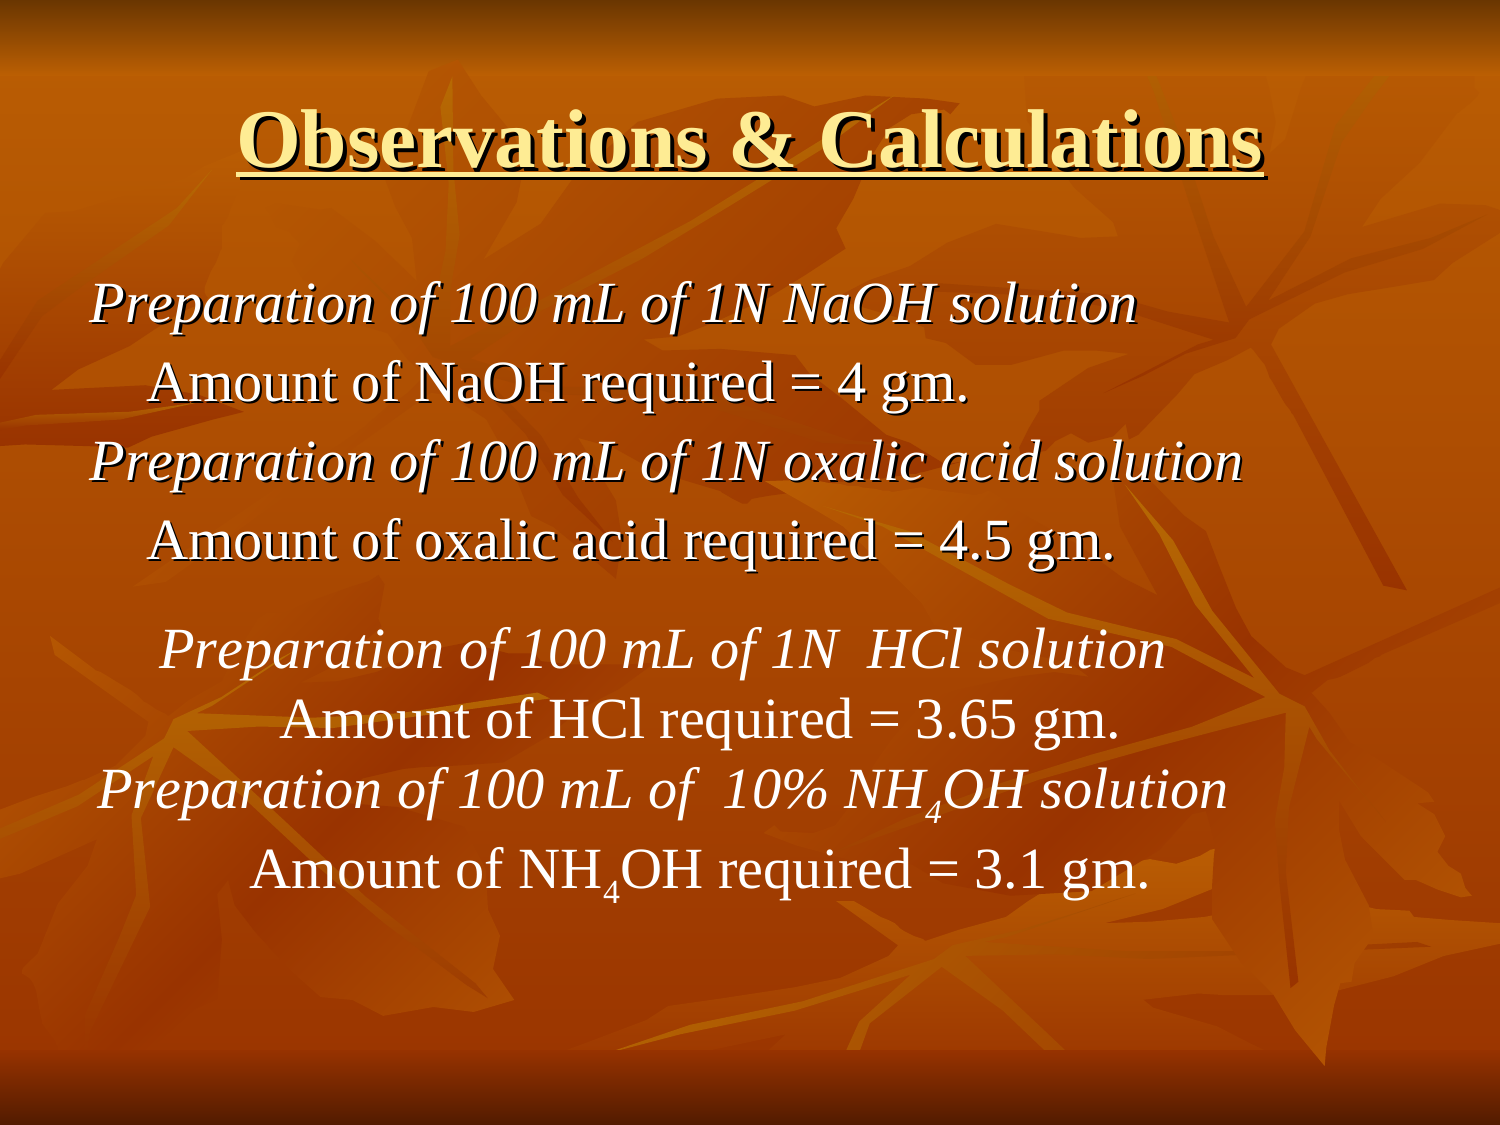

# Observations & Calculations
Preparation of 100 mL of 1N NaOH solution
	Amount of NaOH required = 4 gm.
Preparation of 100 mL of 1N oxalic acid solution
	Amount of oxalic acid required = 4.5 gm.
Preparation of 100 mL of 1N HCl solution
	Amount of HCl required = 3.65 gm.
Preparation of 100 mL of 10% NH4OH solution
	Amount of NH4OH required = 3.1 gm.